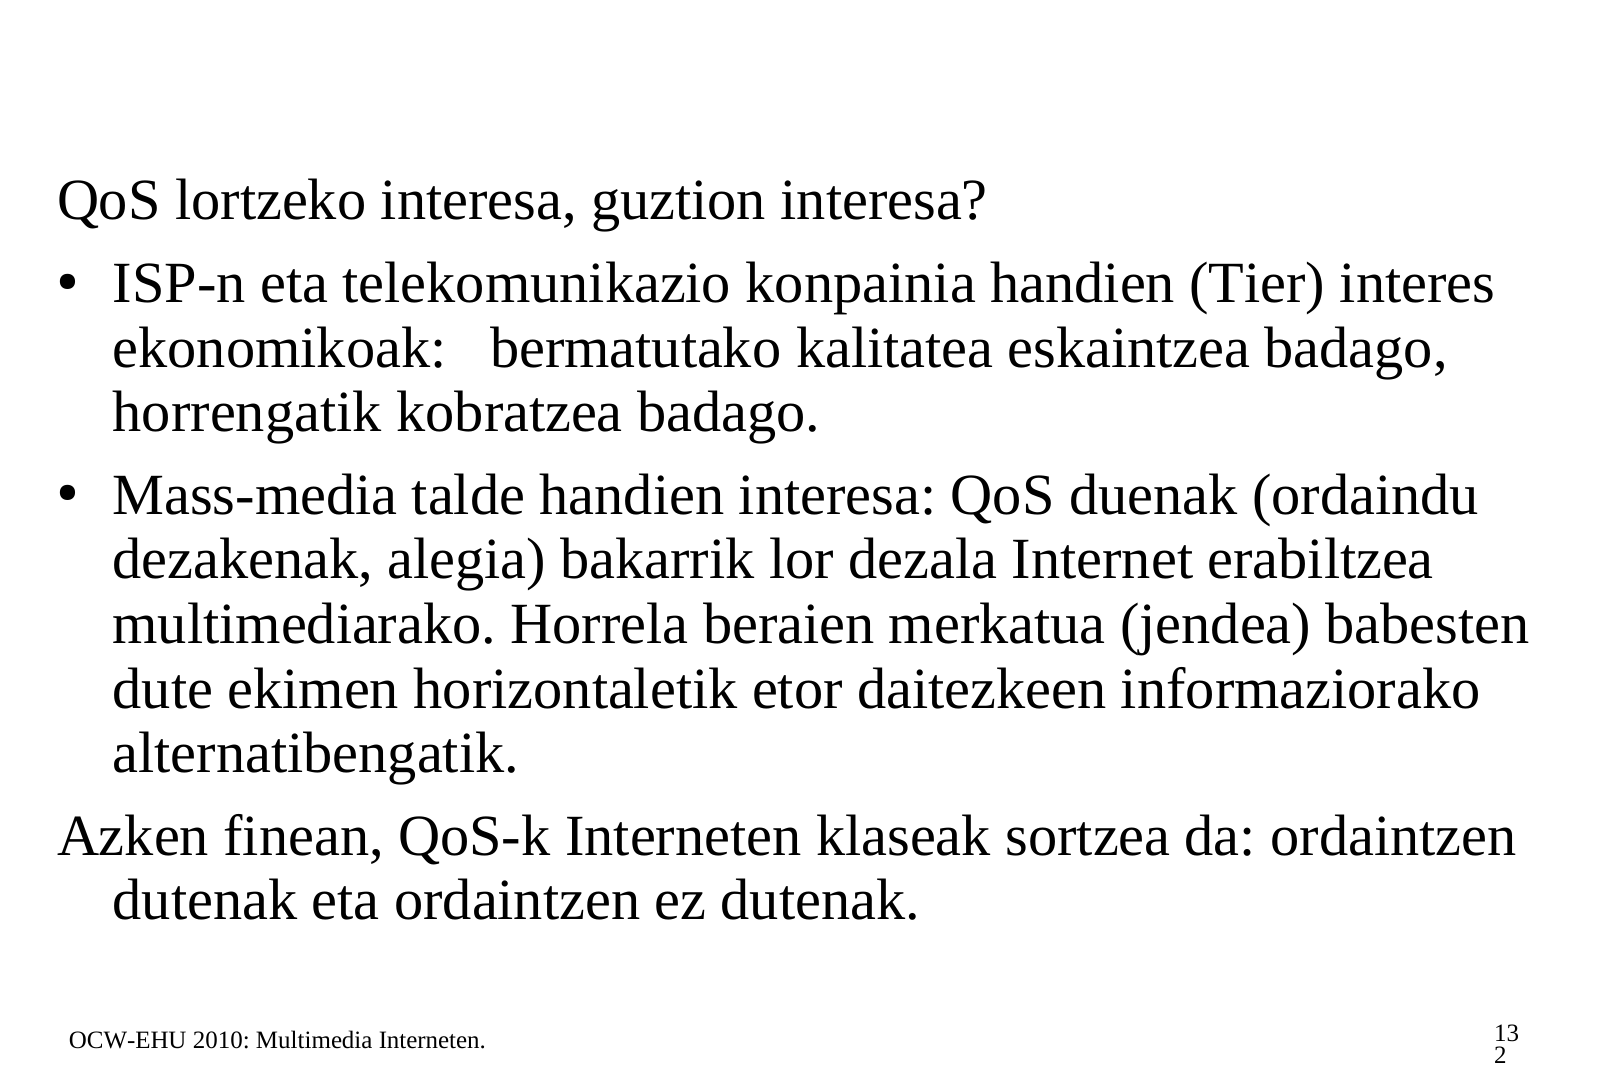

# QoS lortzeko interesa, guztion interesa?
ISP-n eta telekomunikazio konpainia handien (Tier) interes ekonomikoak: bermatutako kalitatea eskaintzea badago, horrengatik kobratzea badago.
Mass-media talde handien interesa: QoS duenak (ordaindu dezakenak, alegia) bakarrik lor dezala Internet erabiltzea multimediarako. Horrela beraien merkatua (jendea) babesten dute ekimen horizontaletik etor daitezkeen informaziorako alternatibengatik.
Azken finean, QoS-k Interneten klaseak sortzea da: ordaintzen dutenak eta ordaintzen ez dutenak.
132